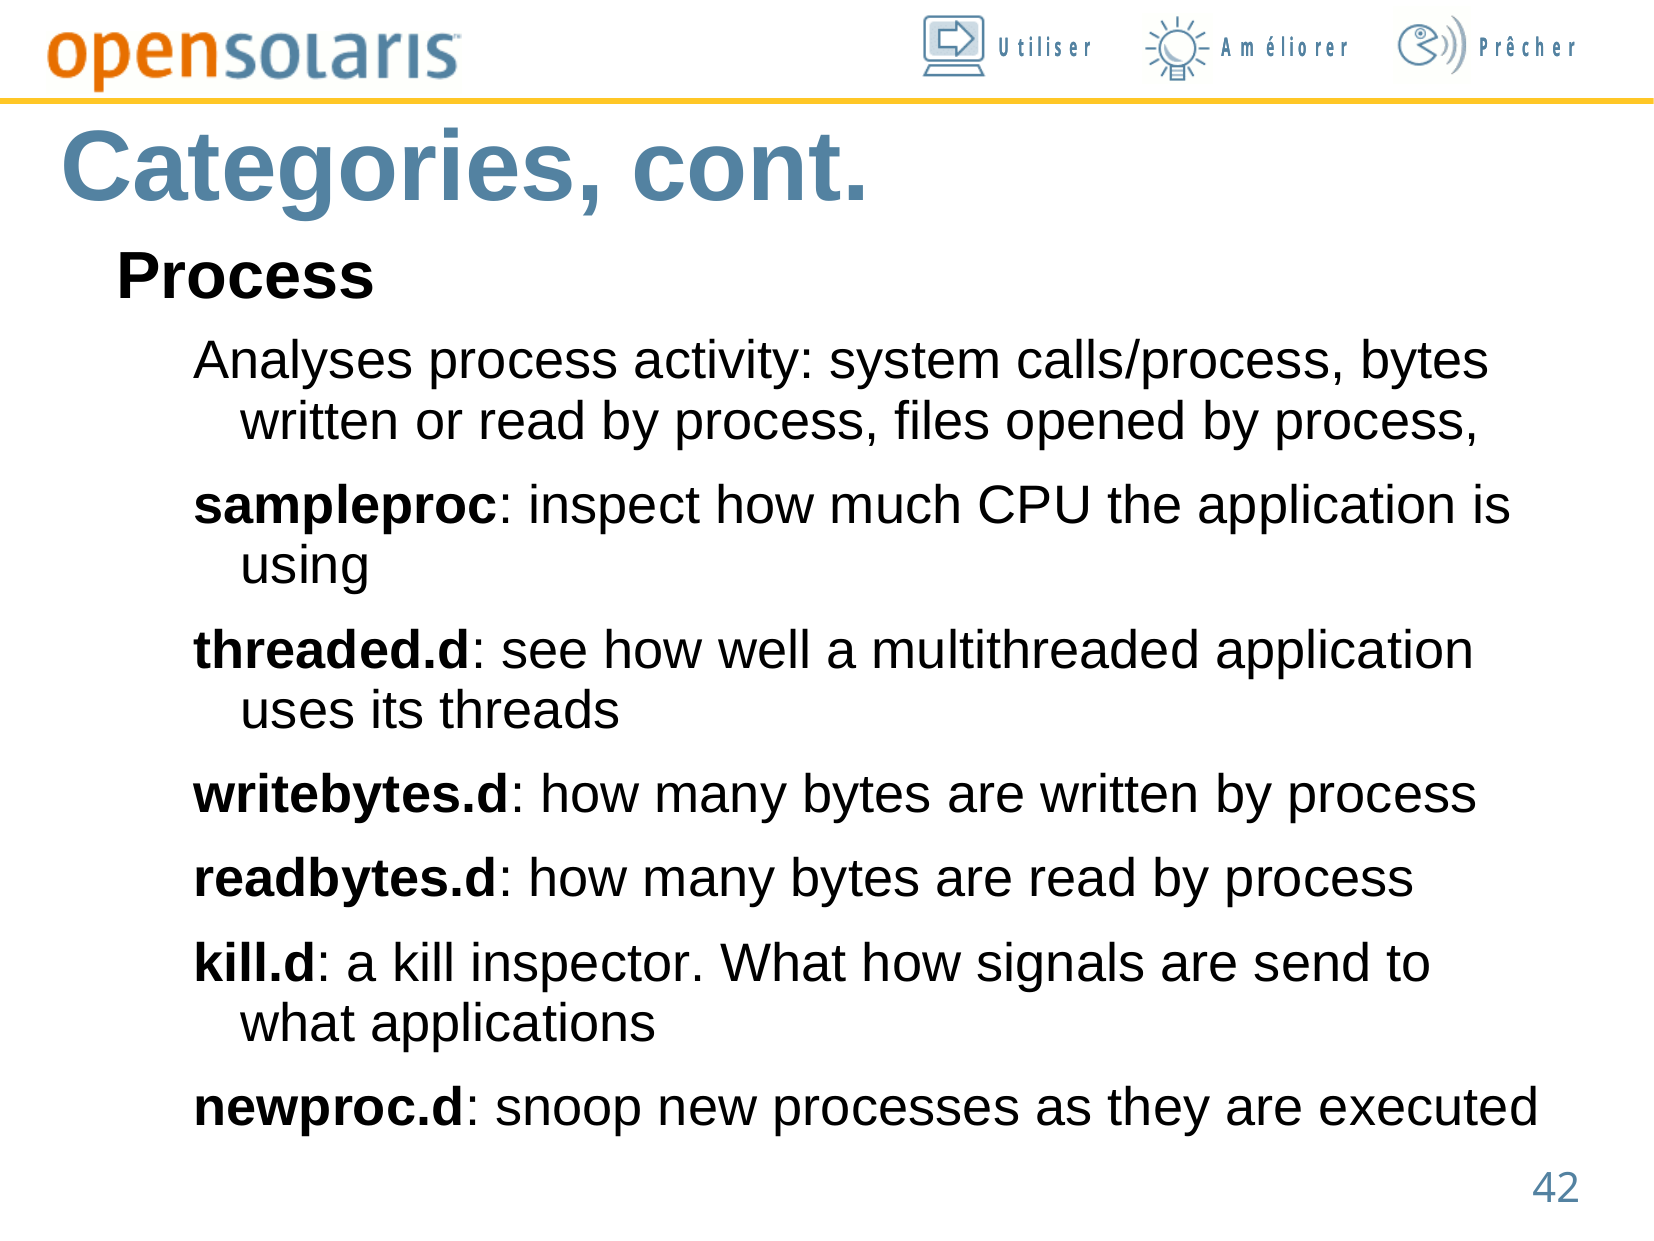

# Categories, cont.
Process
Analyses process activity: system calls/process, bytes written or read by process, files opened by process,
sampleproc: inspect how much CPU the application is using
threaded.d: see how well a multithreaded application uses its threads
writebytes.d: how many bytes are written by process
readbytes.d: how many bytes are read by process
kill.d: a kill inspector. What how signals are send to what applications
newproc.d: snoop new processes as they are executed